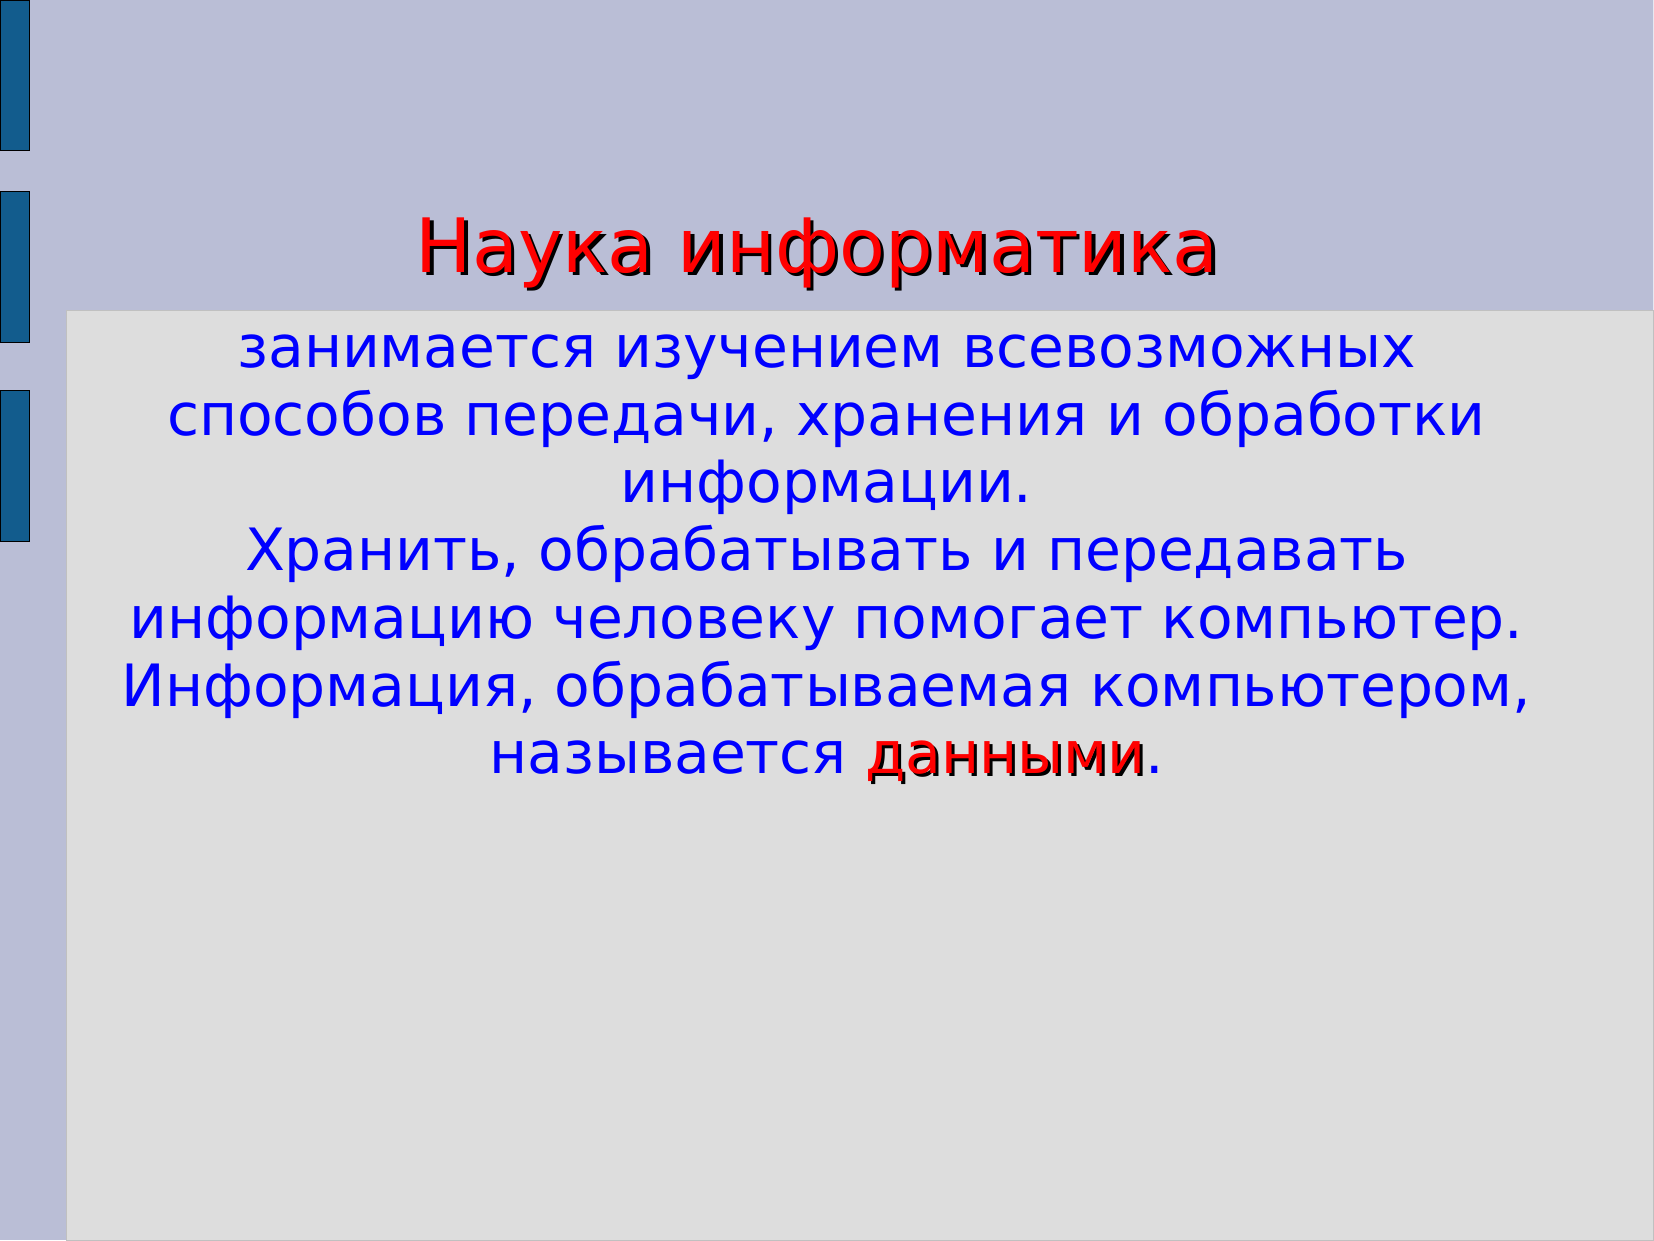

Наука информатика
занимается изучением всевозможных способов передачи, хранения и обработки информации.
Хранить, обрабатывать и передавать информацию человеку помогает компьютер.
Информация, обрабатываемая компьютером, называется данными.